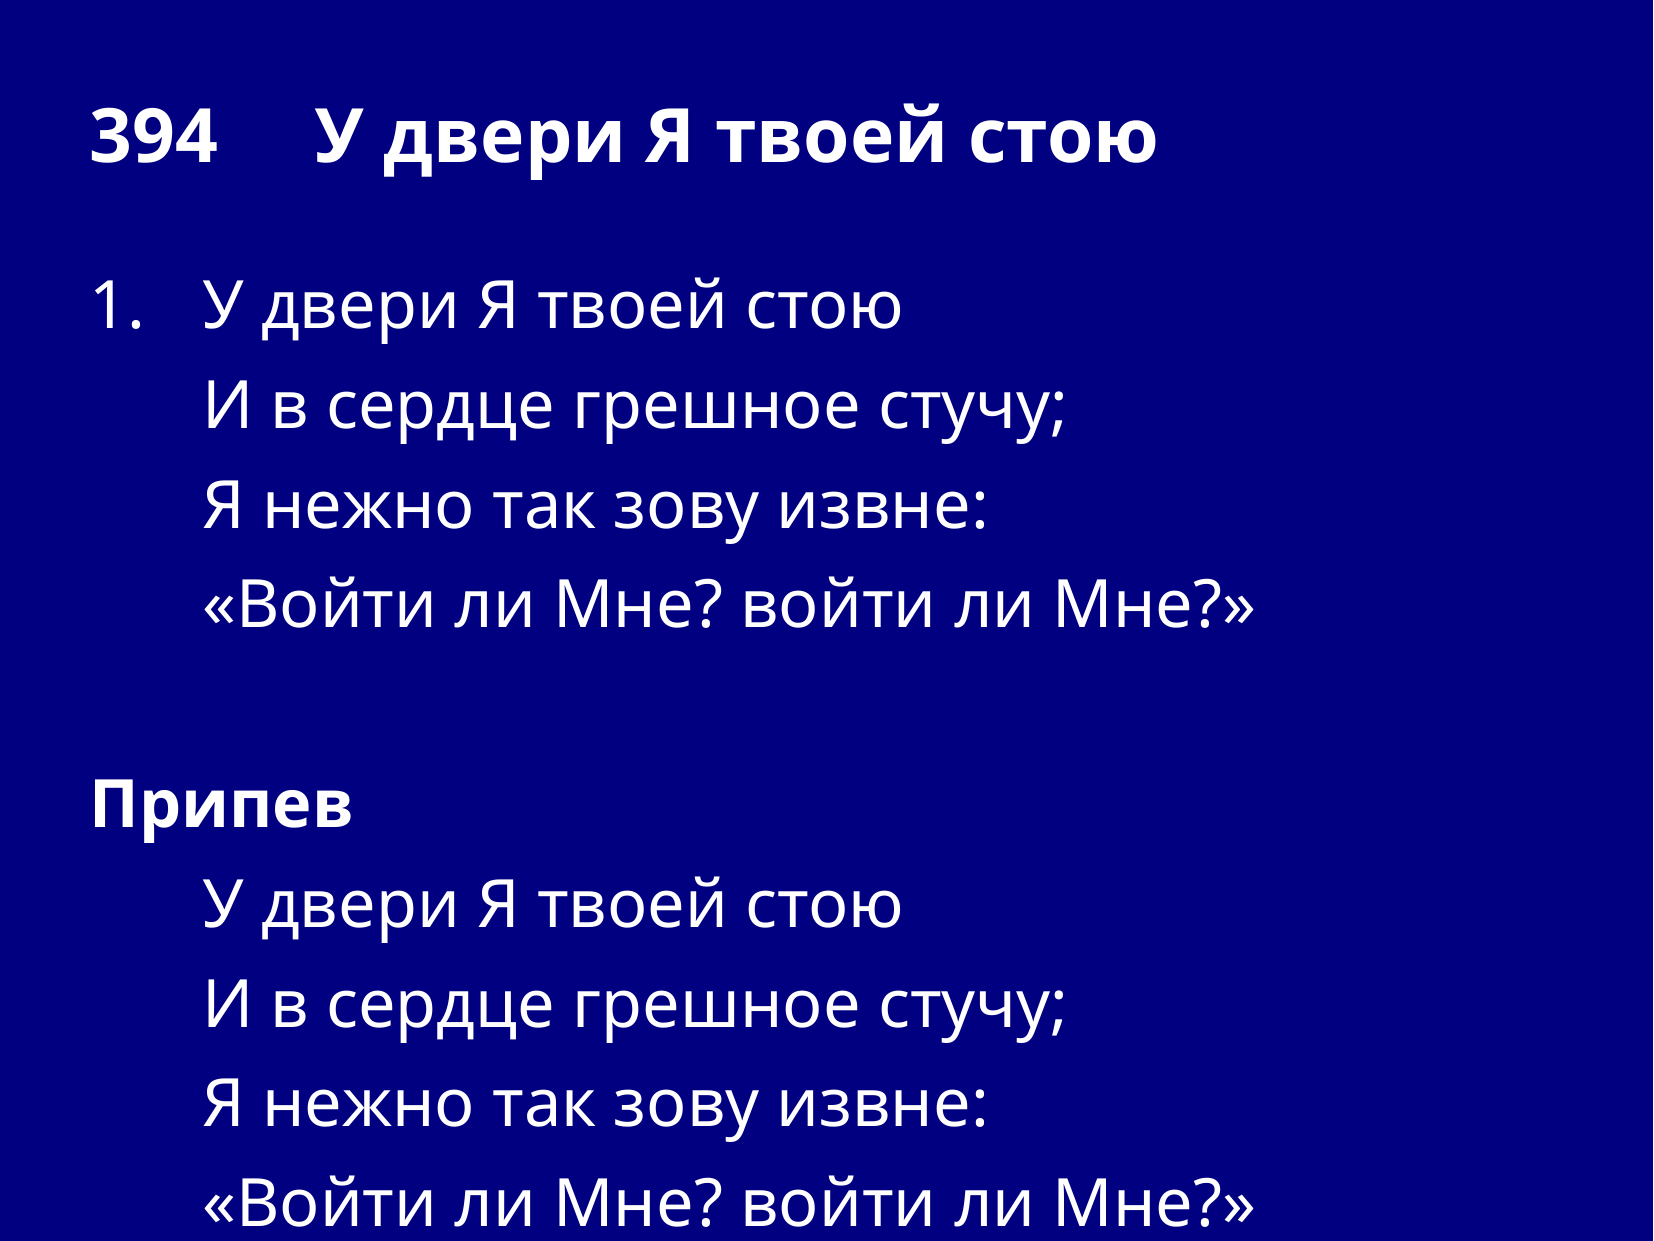

394	У двери Я твоей стою
1.	У двери Я твоей стою
	И в сердце грешное стучу;
	Я нежно так зову извне:
	«Войти ли Мне? войти ли Мне?»
Припев
	У двери Я твоей стою
	И в сердце грешное стучу;
	Я нежно так зову извне:
	«Войти ли Мне? войти ли Мне?»